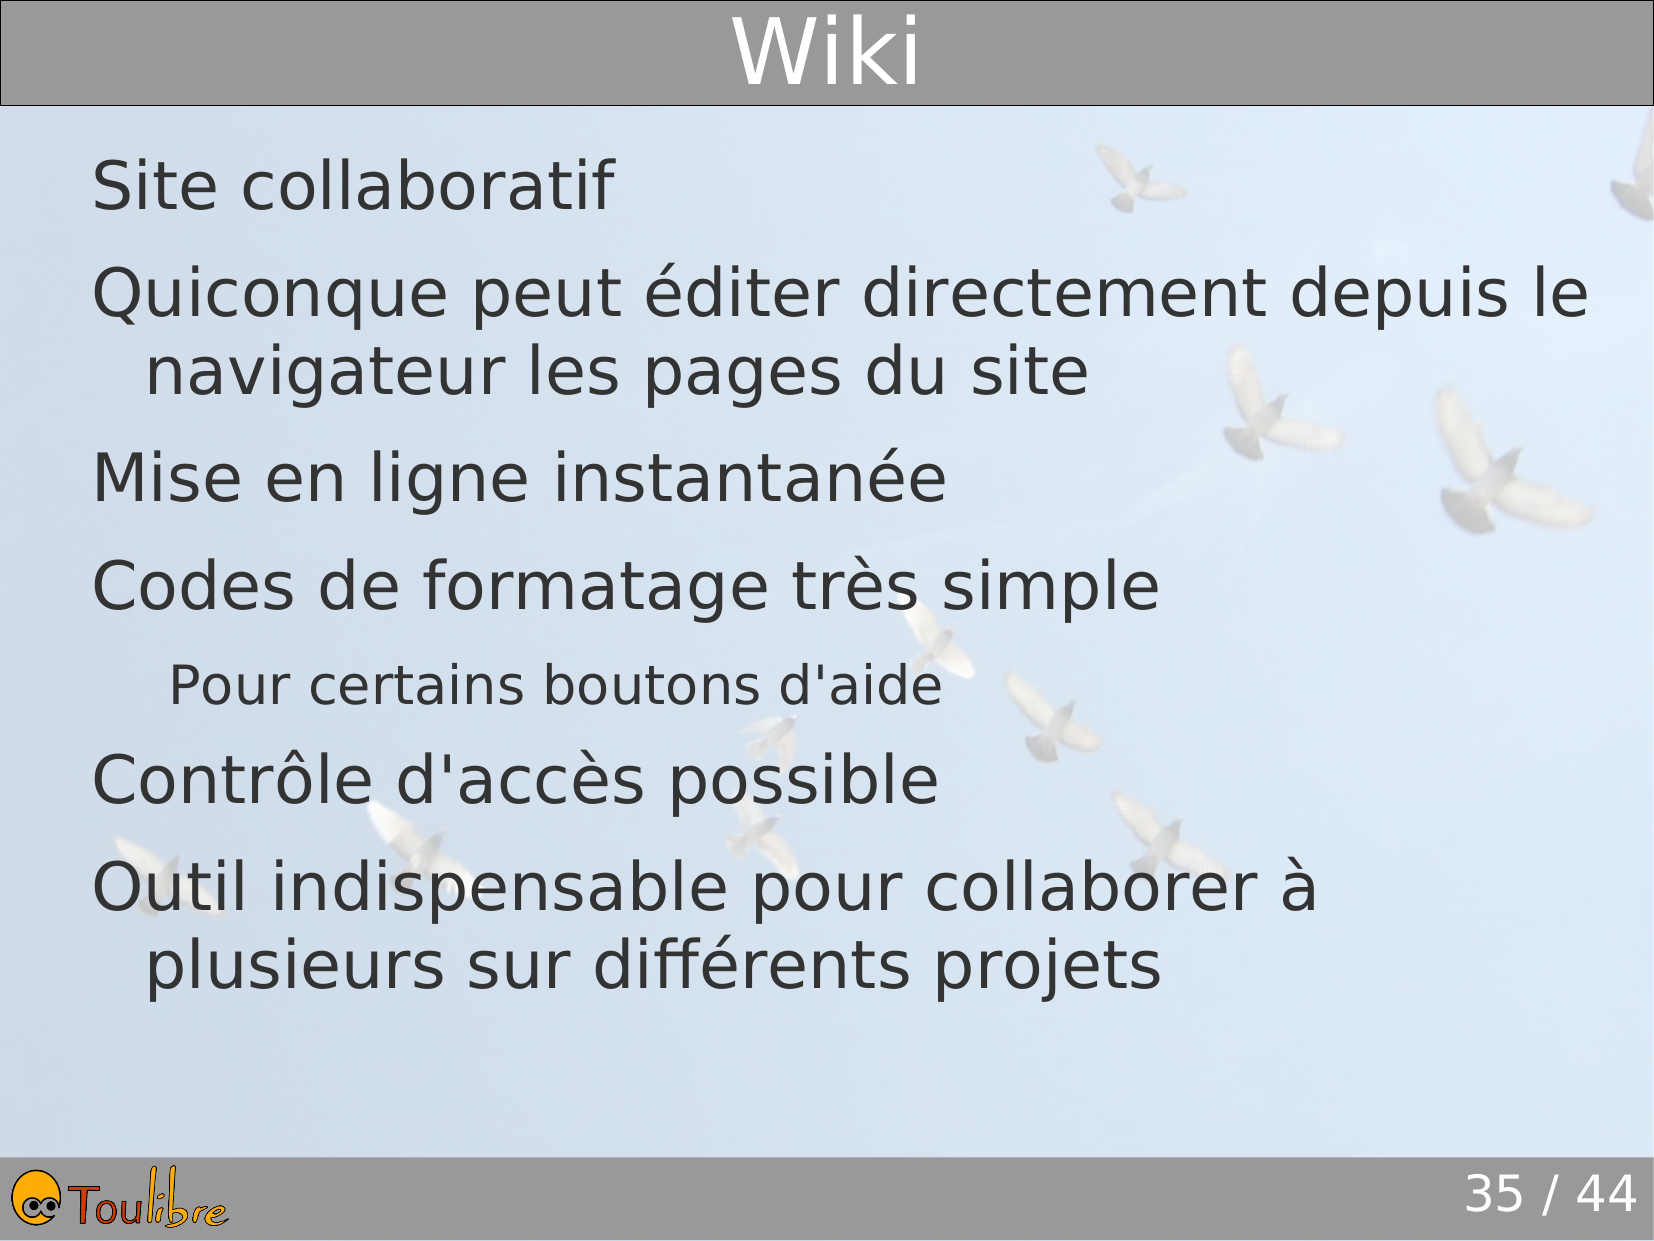

# Wiki
Site collaboratif
Quiconque peut éditer directement depuis le navigateur les pages du site
Mise en ligne instantanée
Codes de formatage très simple
Pour certains boutons d'aide
Contrôle d'accès possible
Outil indispensable pour collaborer à plusieurs sur différents projets